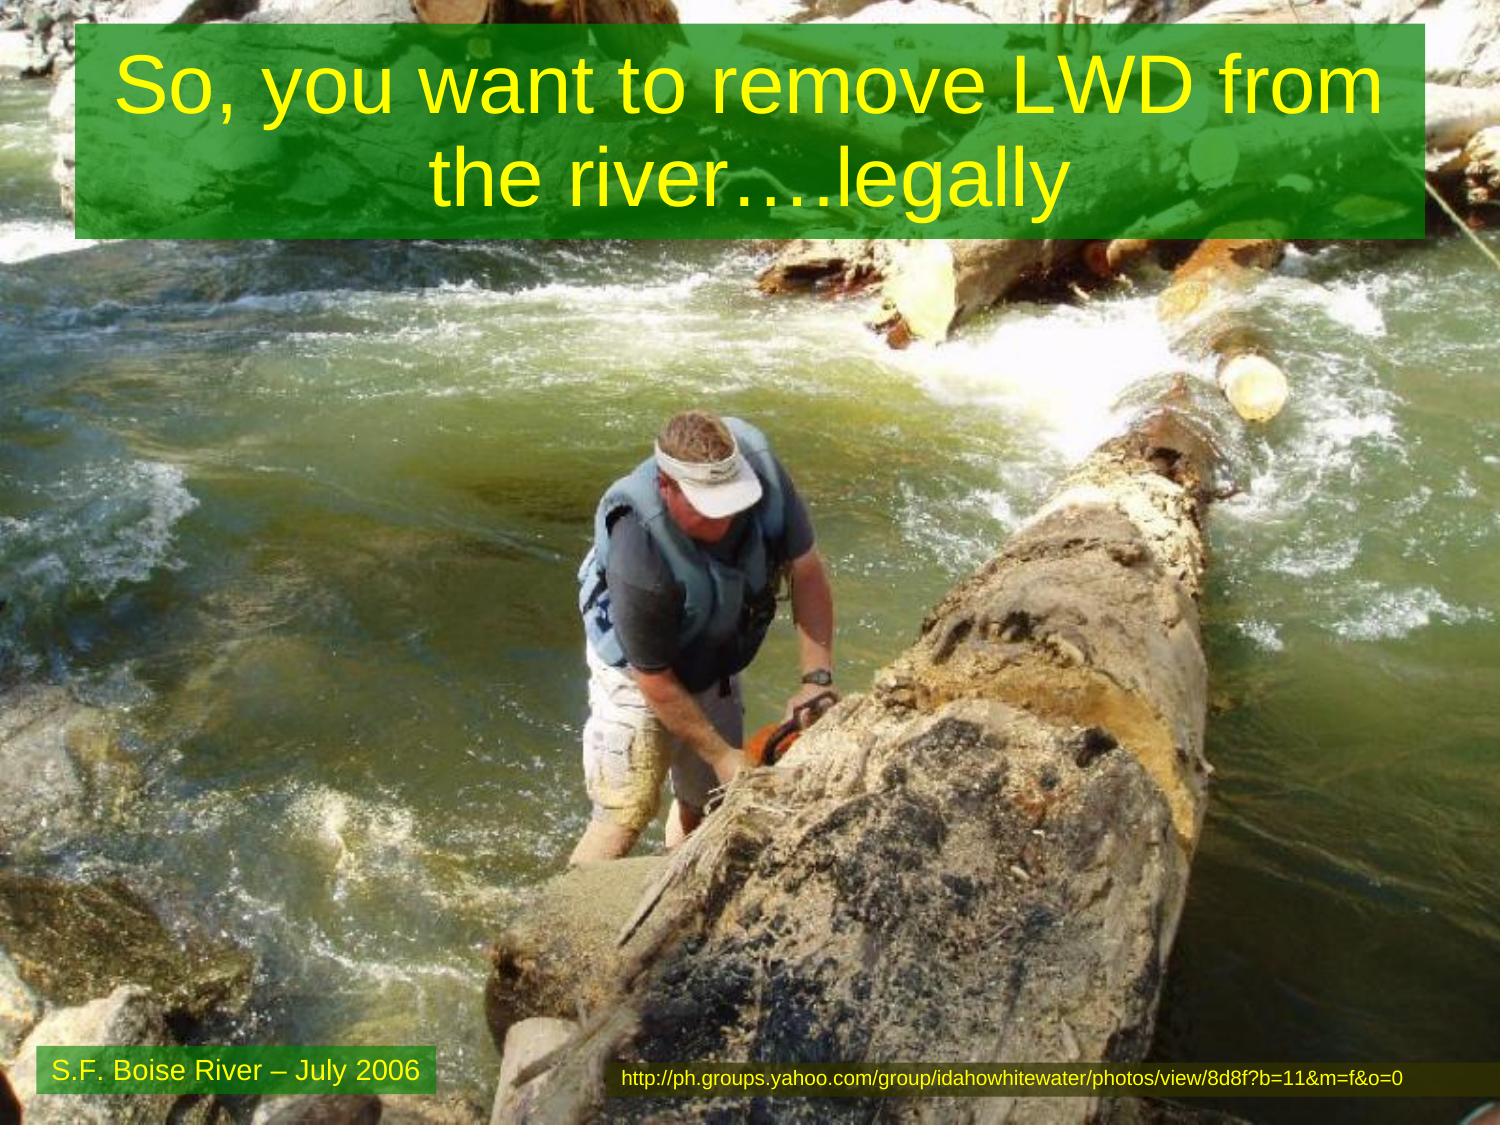

# So, you want to remove LWD from the river….legally
S.F. Boise River – July 2006
http://ph.groups.yahoo.com/group/idahowhitewater/photos/view/8d8f?b=11&m=f&o=0